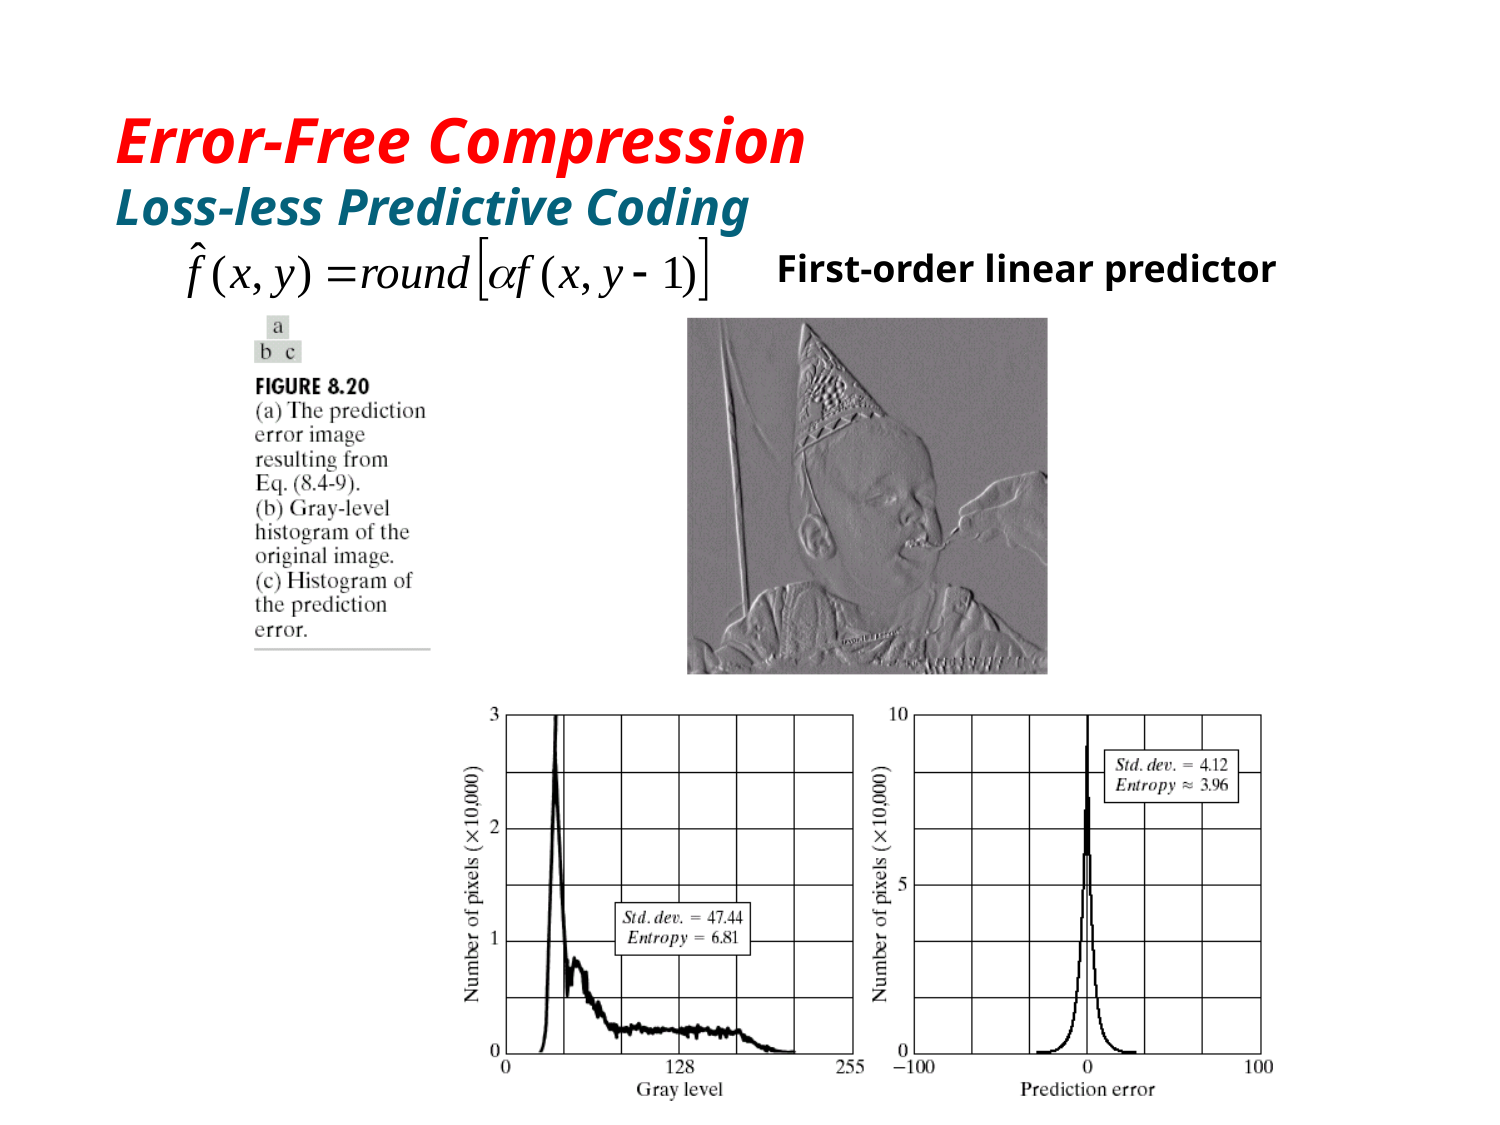

Error-Free Compression
Loss-less Predictive Coding
First-order linear predictor
H.R. Pourreza